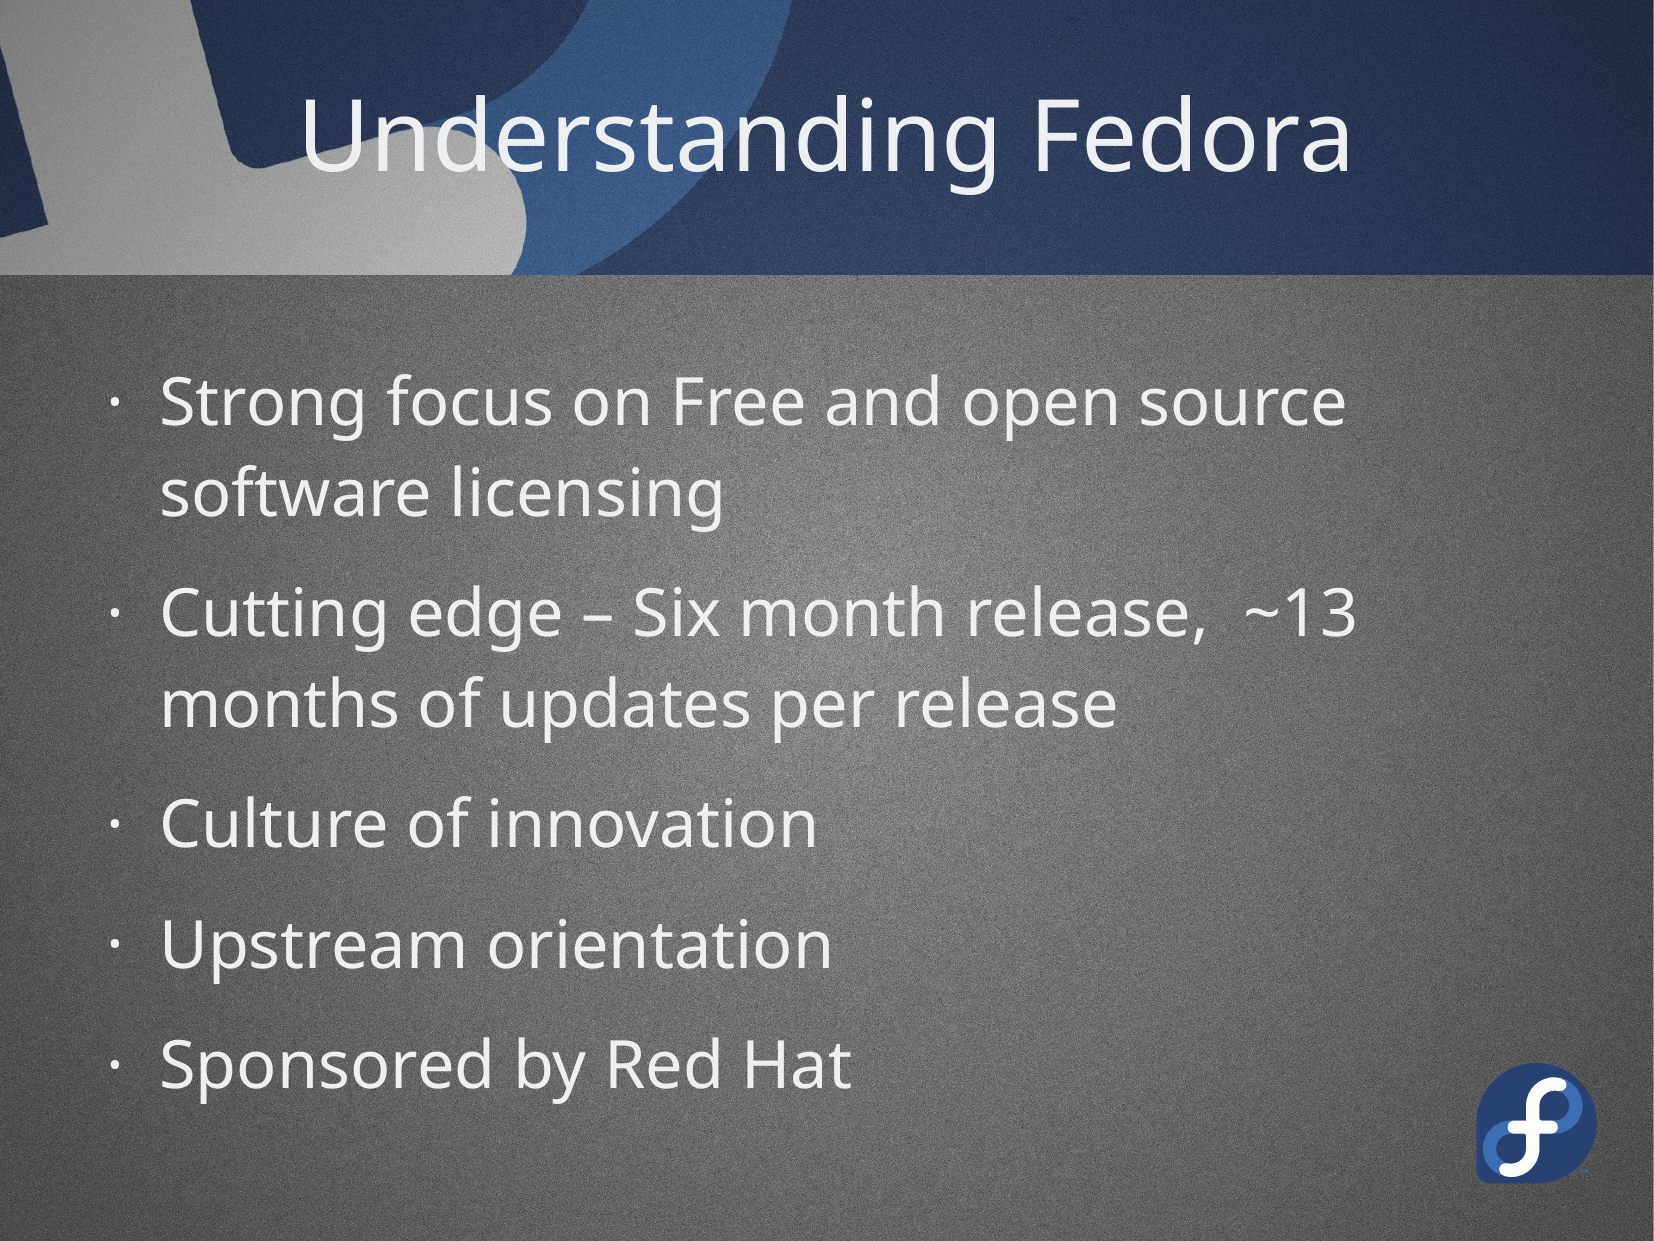

# Understanding Fedora
Strong focus on Free and open source software licensing
Cutting edge – Six month release, ~13 months of updates per release
Culture of innovation
Upstream orientation
Sponsored by Red Hat